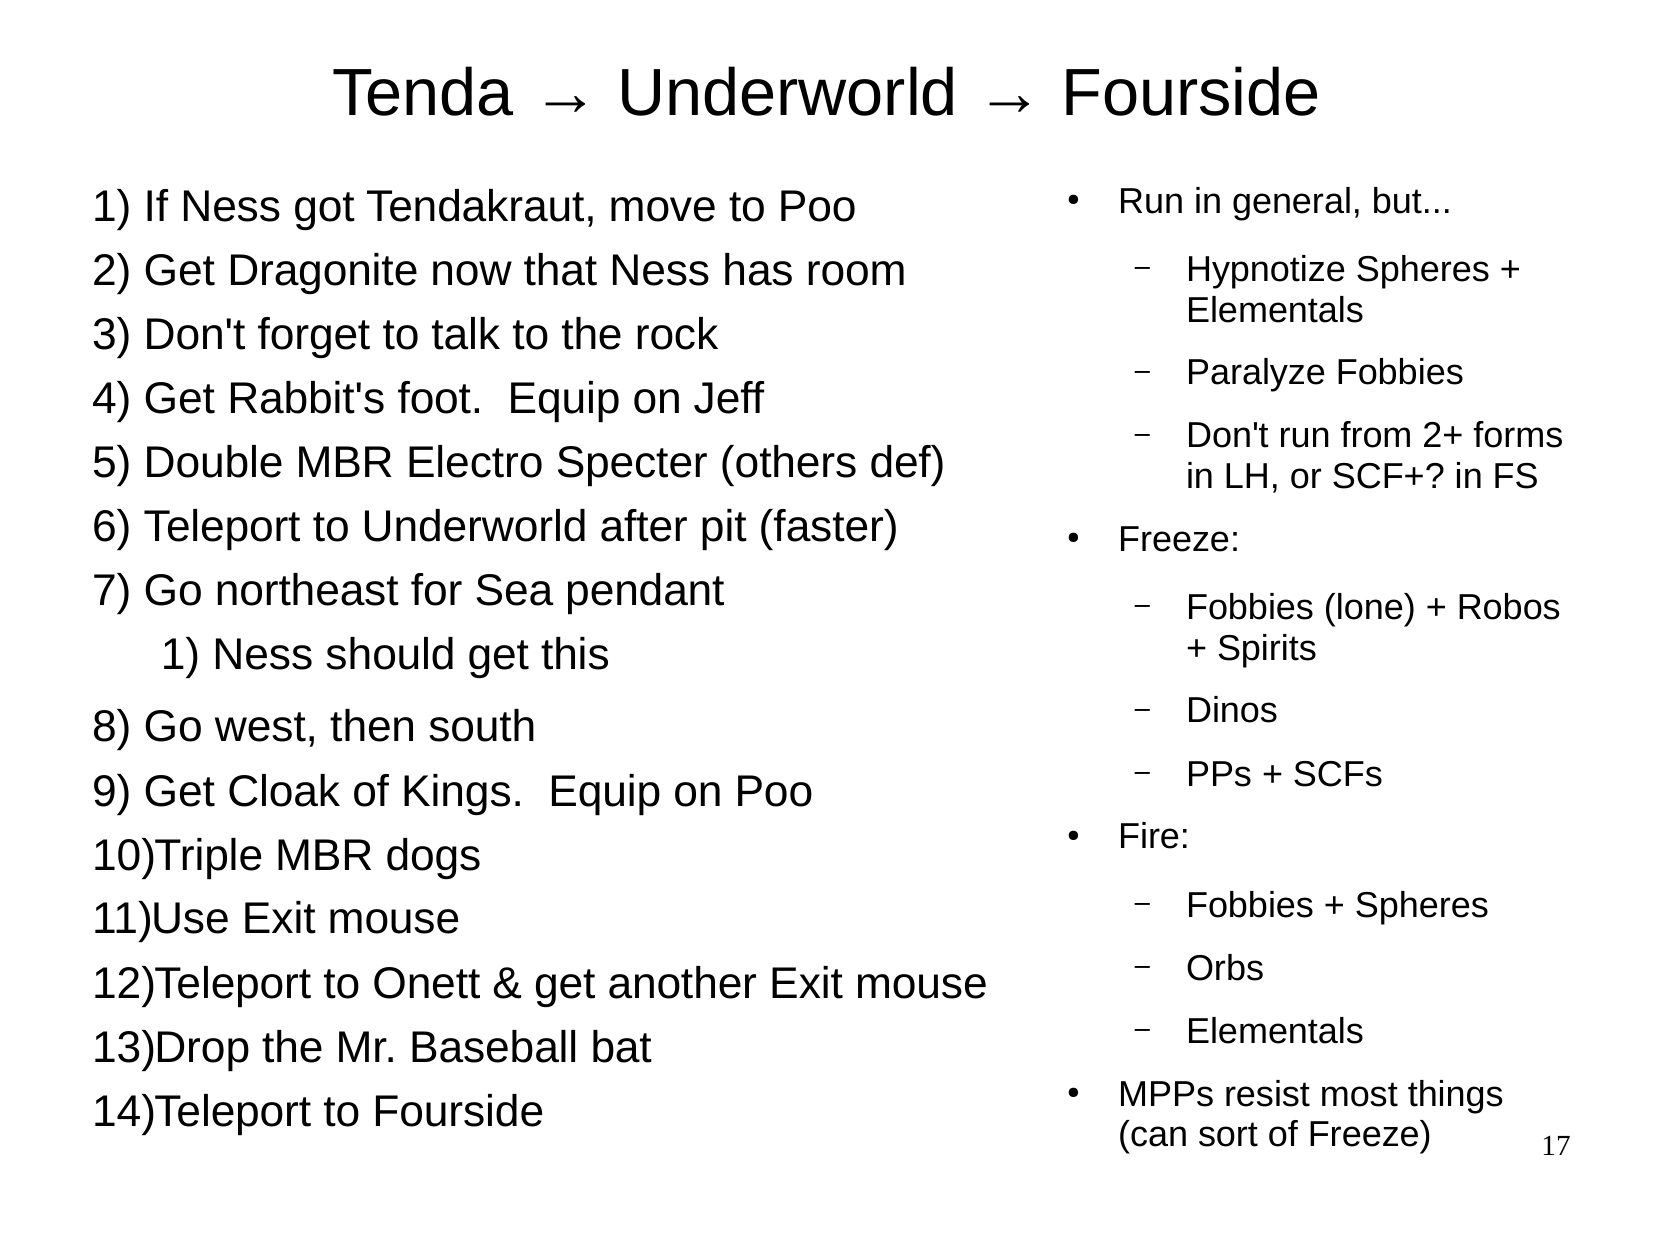

# Tenda → Underworld → Fourside
Run in general, but...
Hypnotize Spheres + Elementals
Paralyze Fobbies
Don't run from 2+ forms in LH, or SCF+? in FS
Freeze:
Fobbies (lone) + Robos + Spirits
Dinos
PPs + SCFs
Fire:
Fobbies + Spheres
Orbs
Elementals
MPPs resist most things (can sort of Freeze)
If Ness got Tendakraut, move to Poo
Get Dragonite now that Ness has room
Don't forget to talk to the rock
Get Rabbit's foot. Equip on Jeff
Double MBR Electro Specter (others def)
Teleport to Underworld after pit (faster)
Go northeast for Sea pendant
Ness should get this
Go west, then south
Get Cloak of Kings. Equip on Poo
Triple MBR dogs
Use Exit mouse
Teleport to Onett & get another Exit mouse
Drop the Mr. Baseball bat
Teleport to Fourside
17